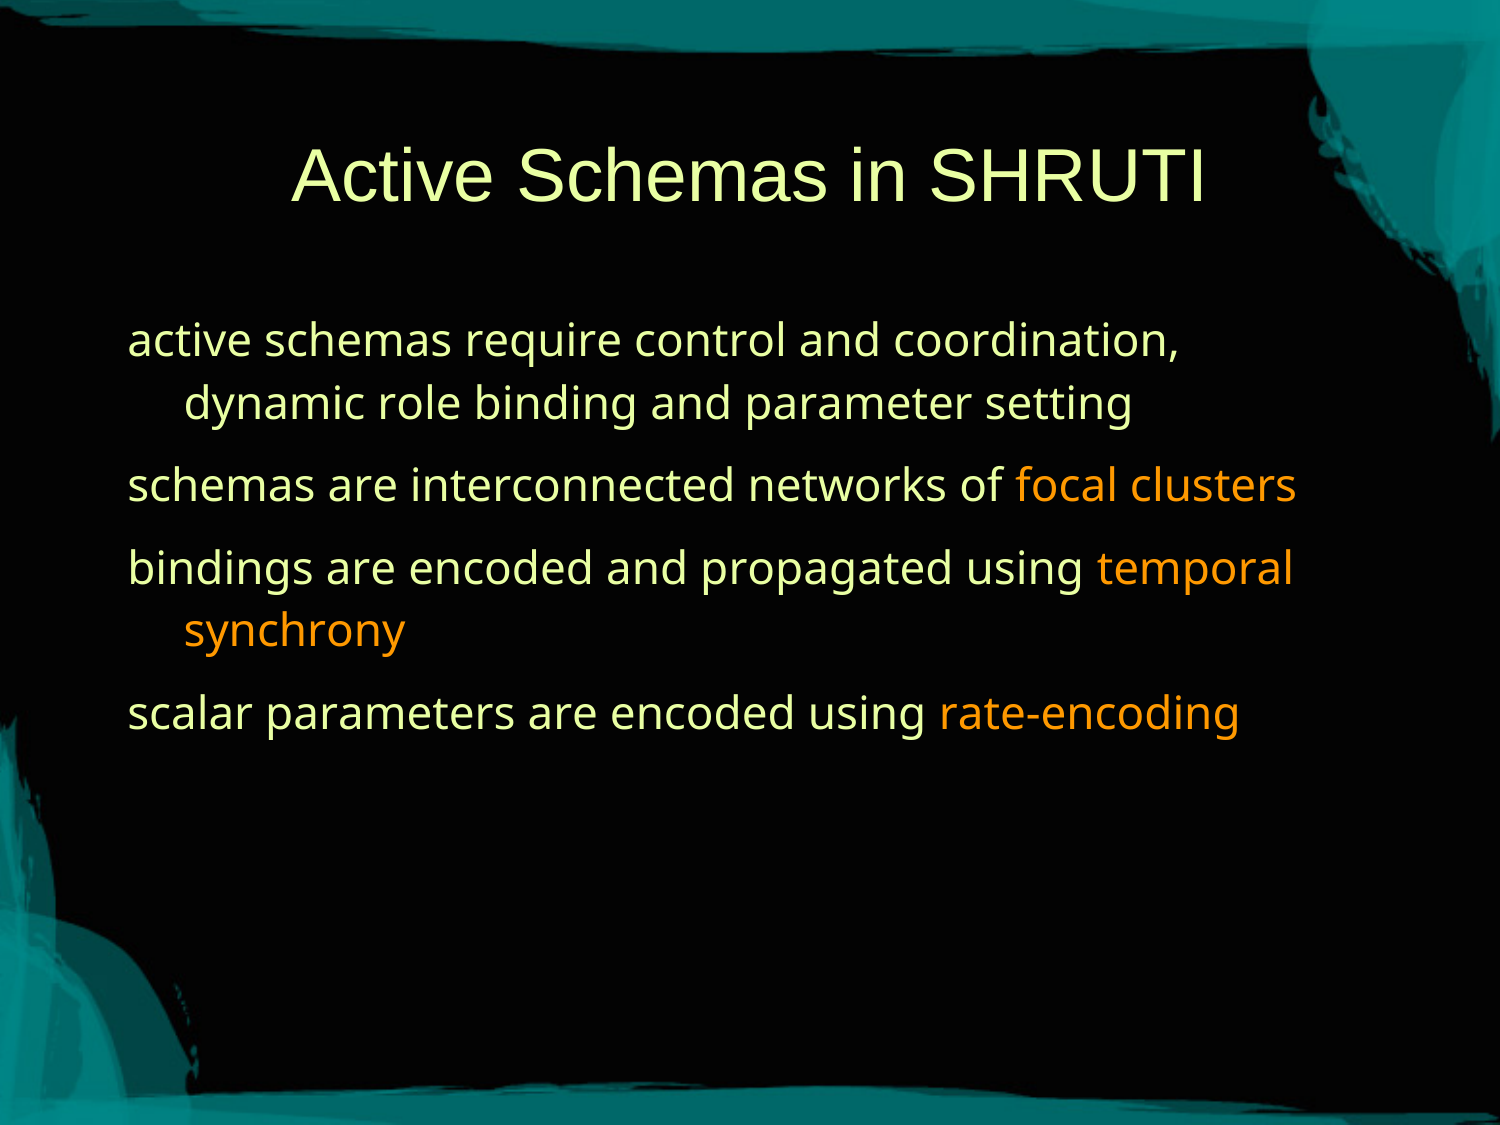

# Active Schemas in SHRUTI
active schemas require control and coordination, dynamic role binding and parameter setting
schemas are interconnected networks of focal clusters
bindings are encoded and propagated using temporal synchrony
scalar parameters are encoded using rate-encoding